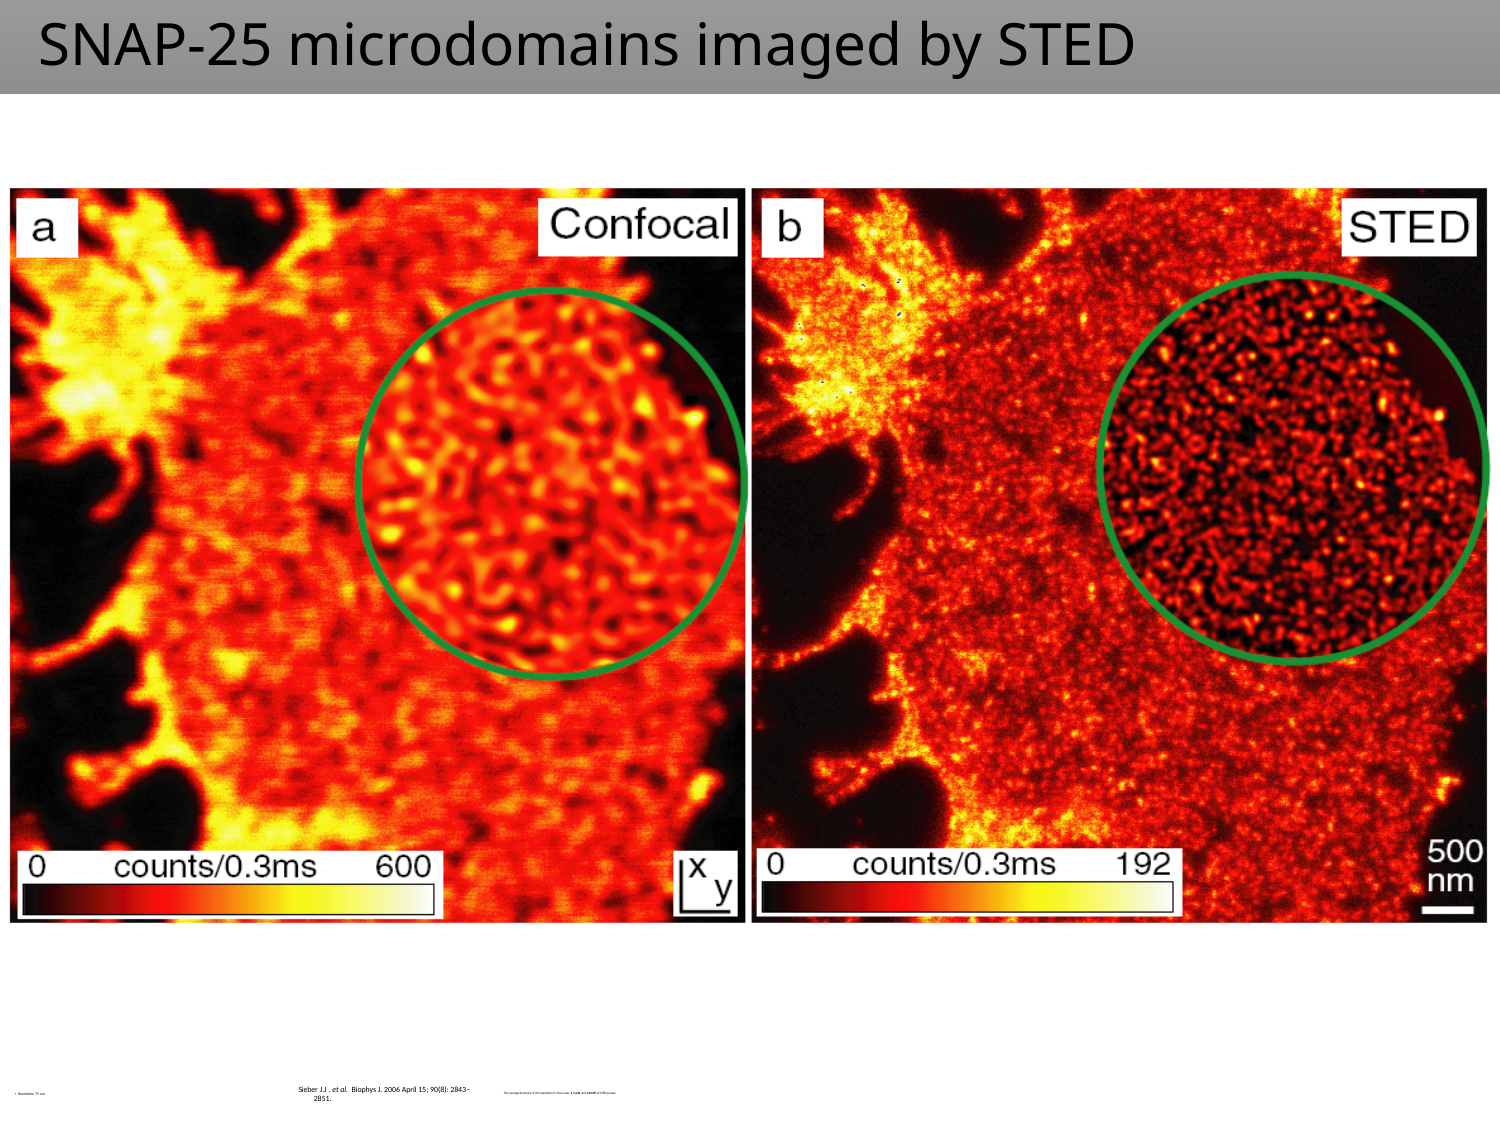

# SNAP-25 microdomains imaged by STED
Resolution 75 nm
Sieber J.J . et al. Biophys J. 2006 April 15; 90(8): 2843–2851.
The average intensity of the excitation in focus was 1.3 μW and 15mW of STED power.